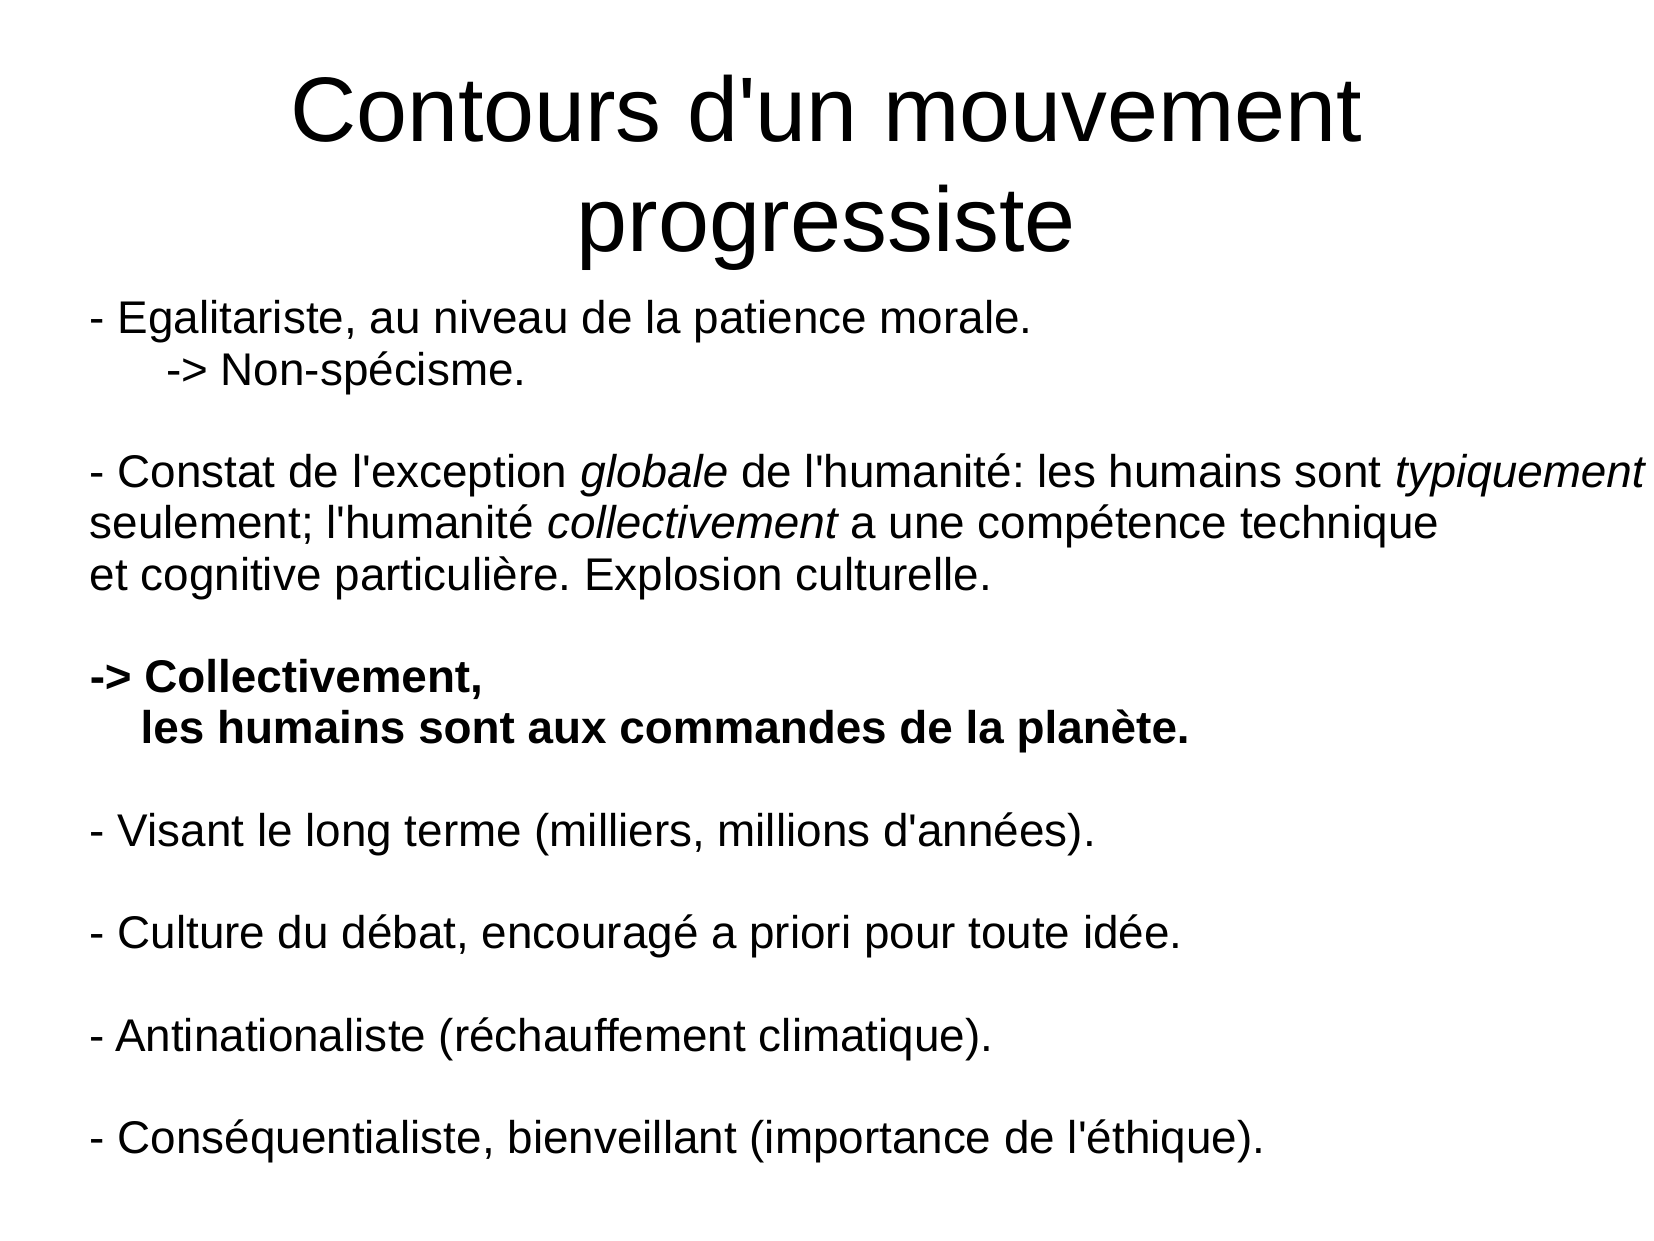

# Contours d'un mouvement progressiste
- Egalitariste, au niveau de la patience morale.
 -> Non-spécisme.
- Constat de l'exception globale de l'humanité: les humains sont typiquement des agents moraux, mais pas tous, et pas forcément
seulement; l'humanité collectivement a une compétence technique
et cognitive particulière. Explosion culturelle.
-> Collectivement,
 les humains sont aux commandes de la planète.
- Visant le long terme (milliers, millions d'années).
- Culture du débat, encouragé a priori pour toute idée.
- Antinationaliste (réchauffement climatique).
- Conséquentialiste, bienveillant (importance de l'éthique).